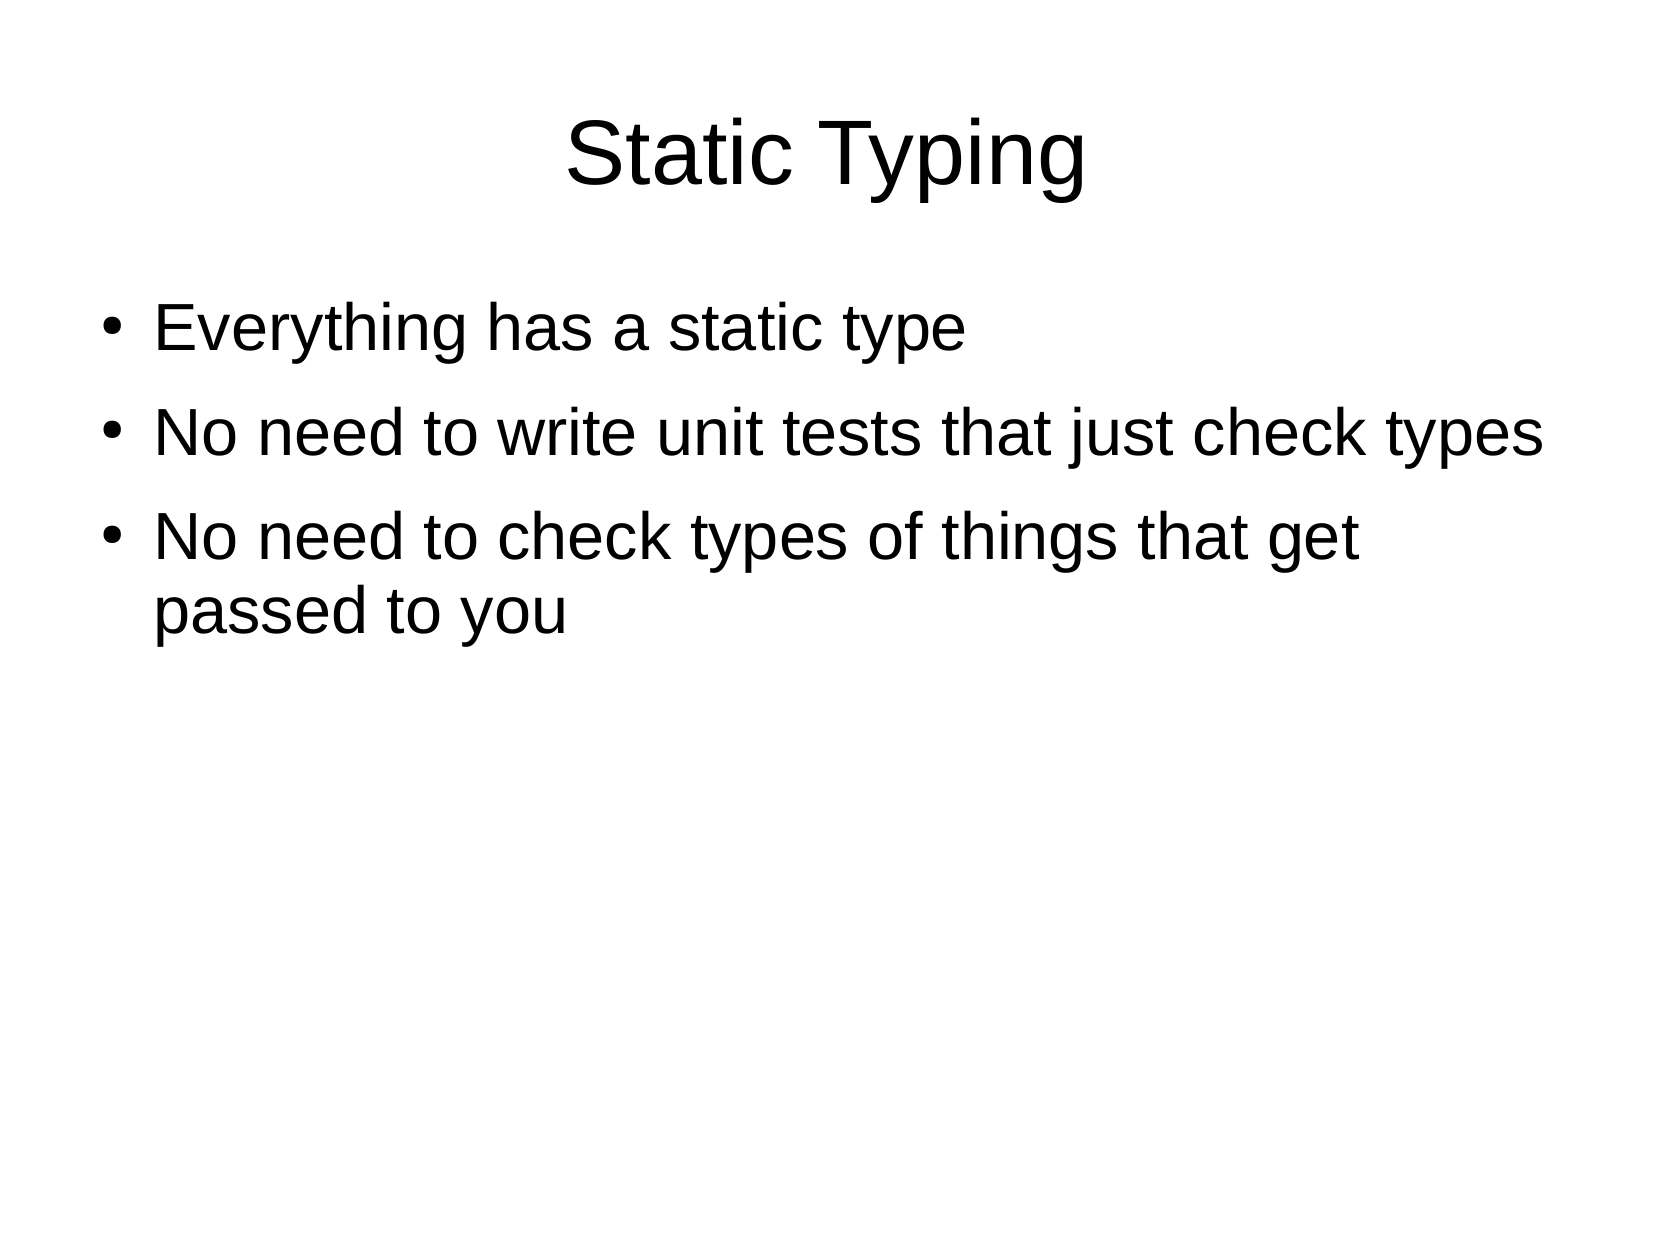

# Static Typing
Everything has a static type
No need to write unit tests that just check types
No need to check types of things that get passed to you